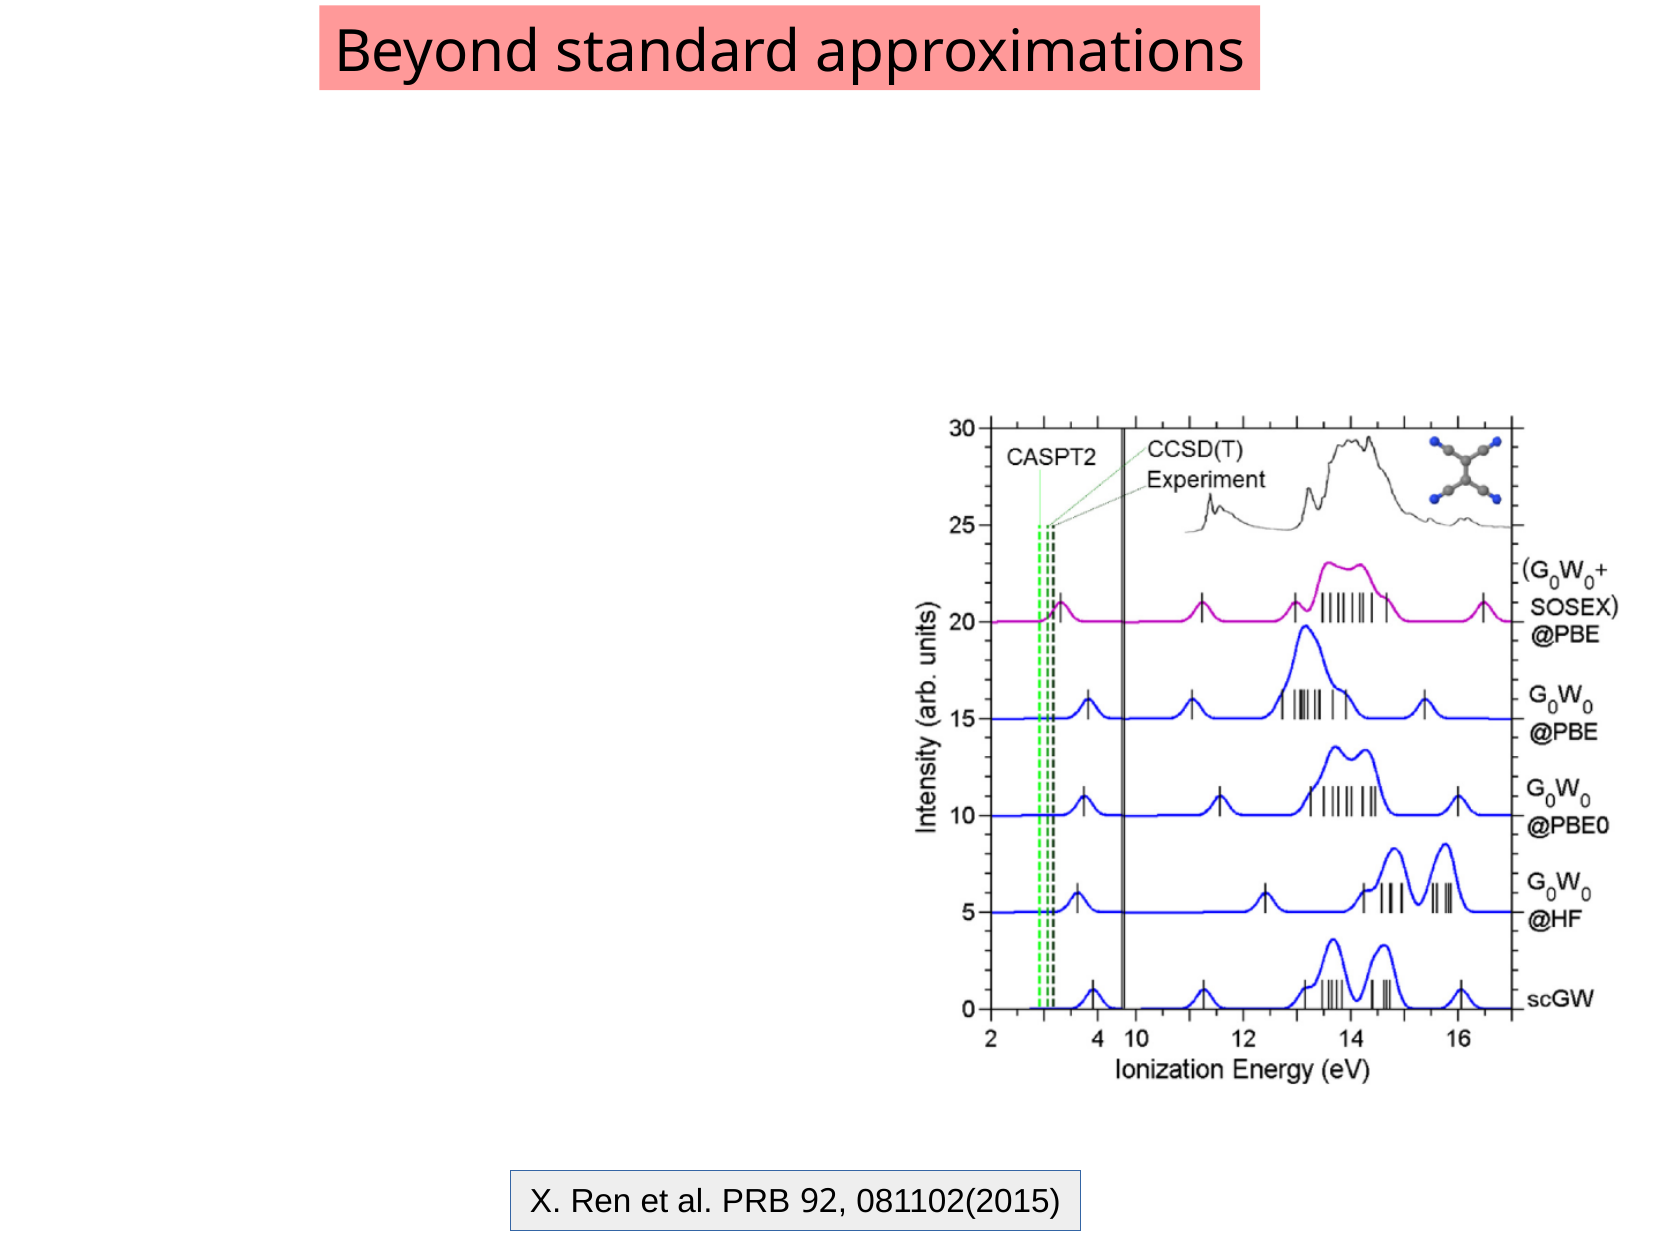

Beyond standard approximations
X. Ren et al. PRB 92, 081102(2015)